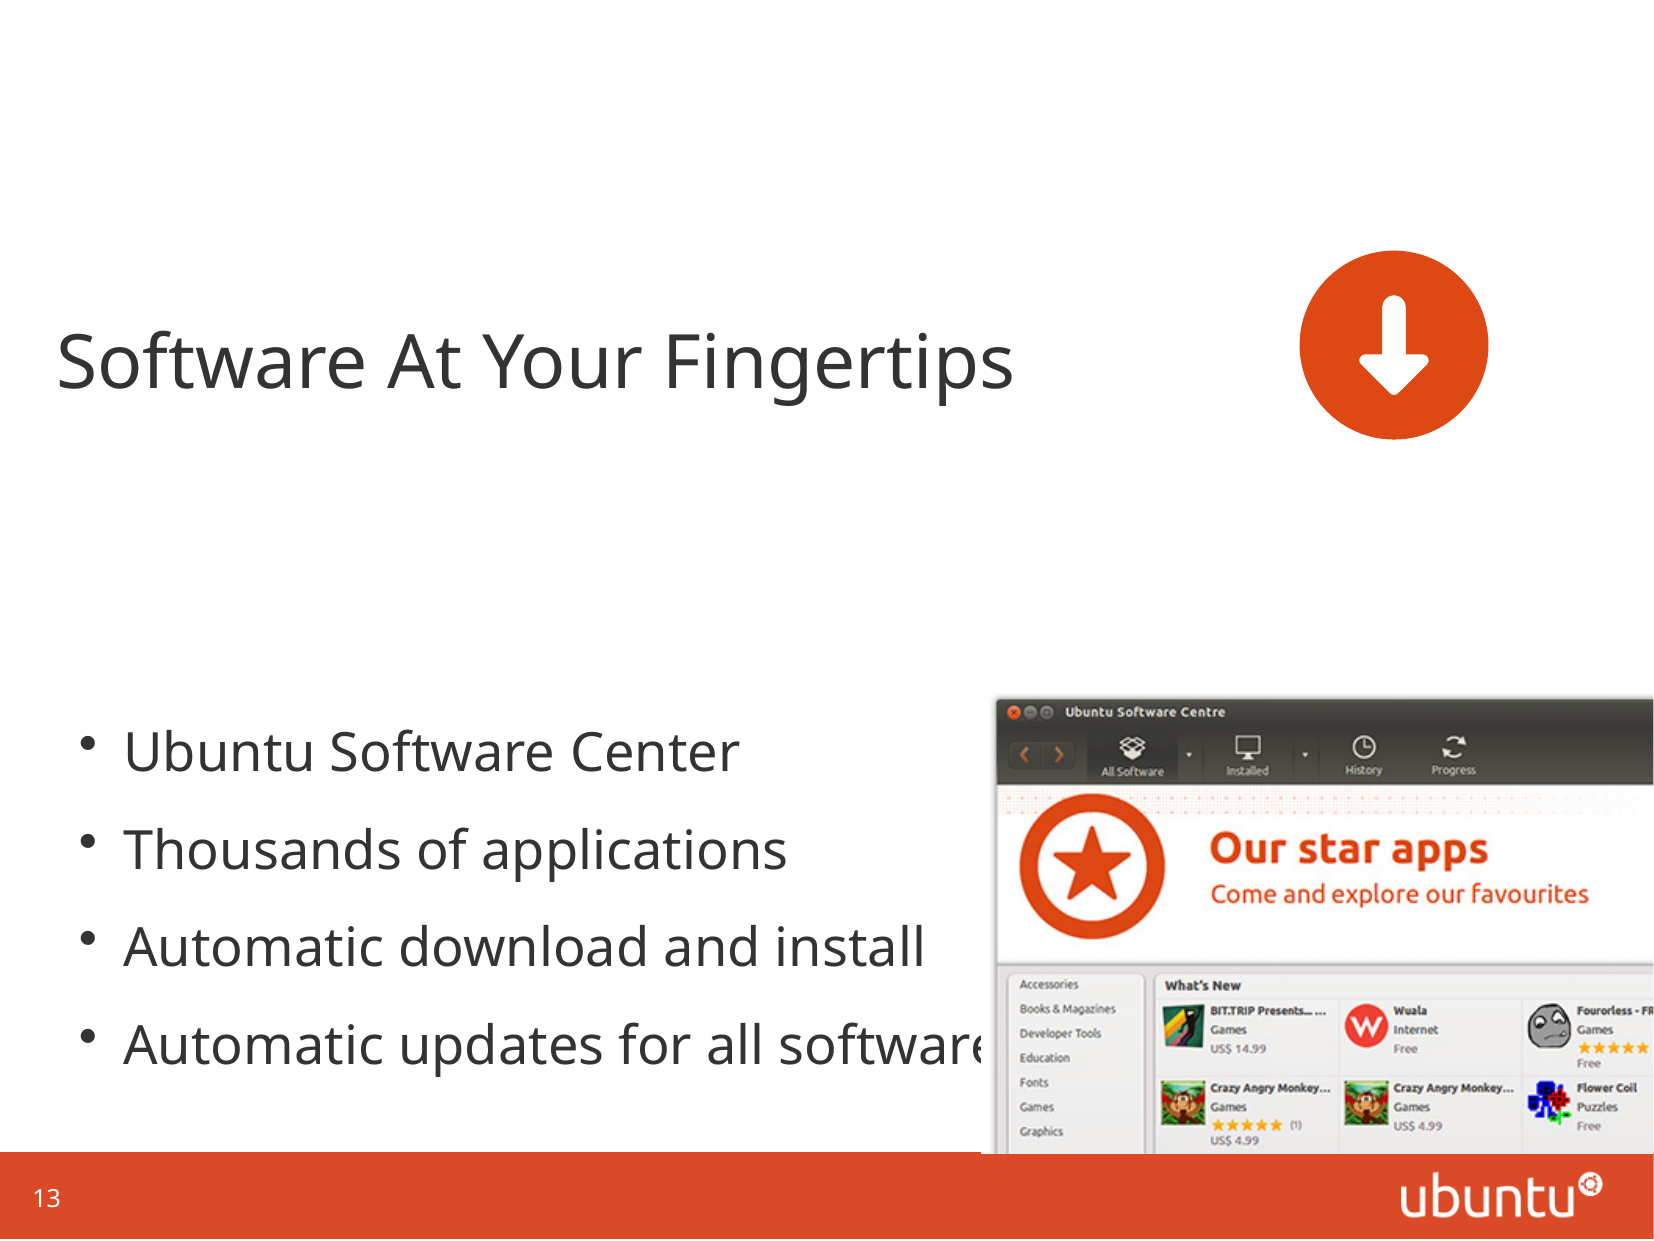

# Software At Your Fingertips
Ubuntu Software Center
Thousands of applications
Automatic download and install
Automatic updates for all software